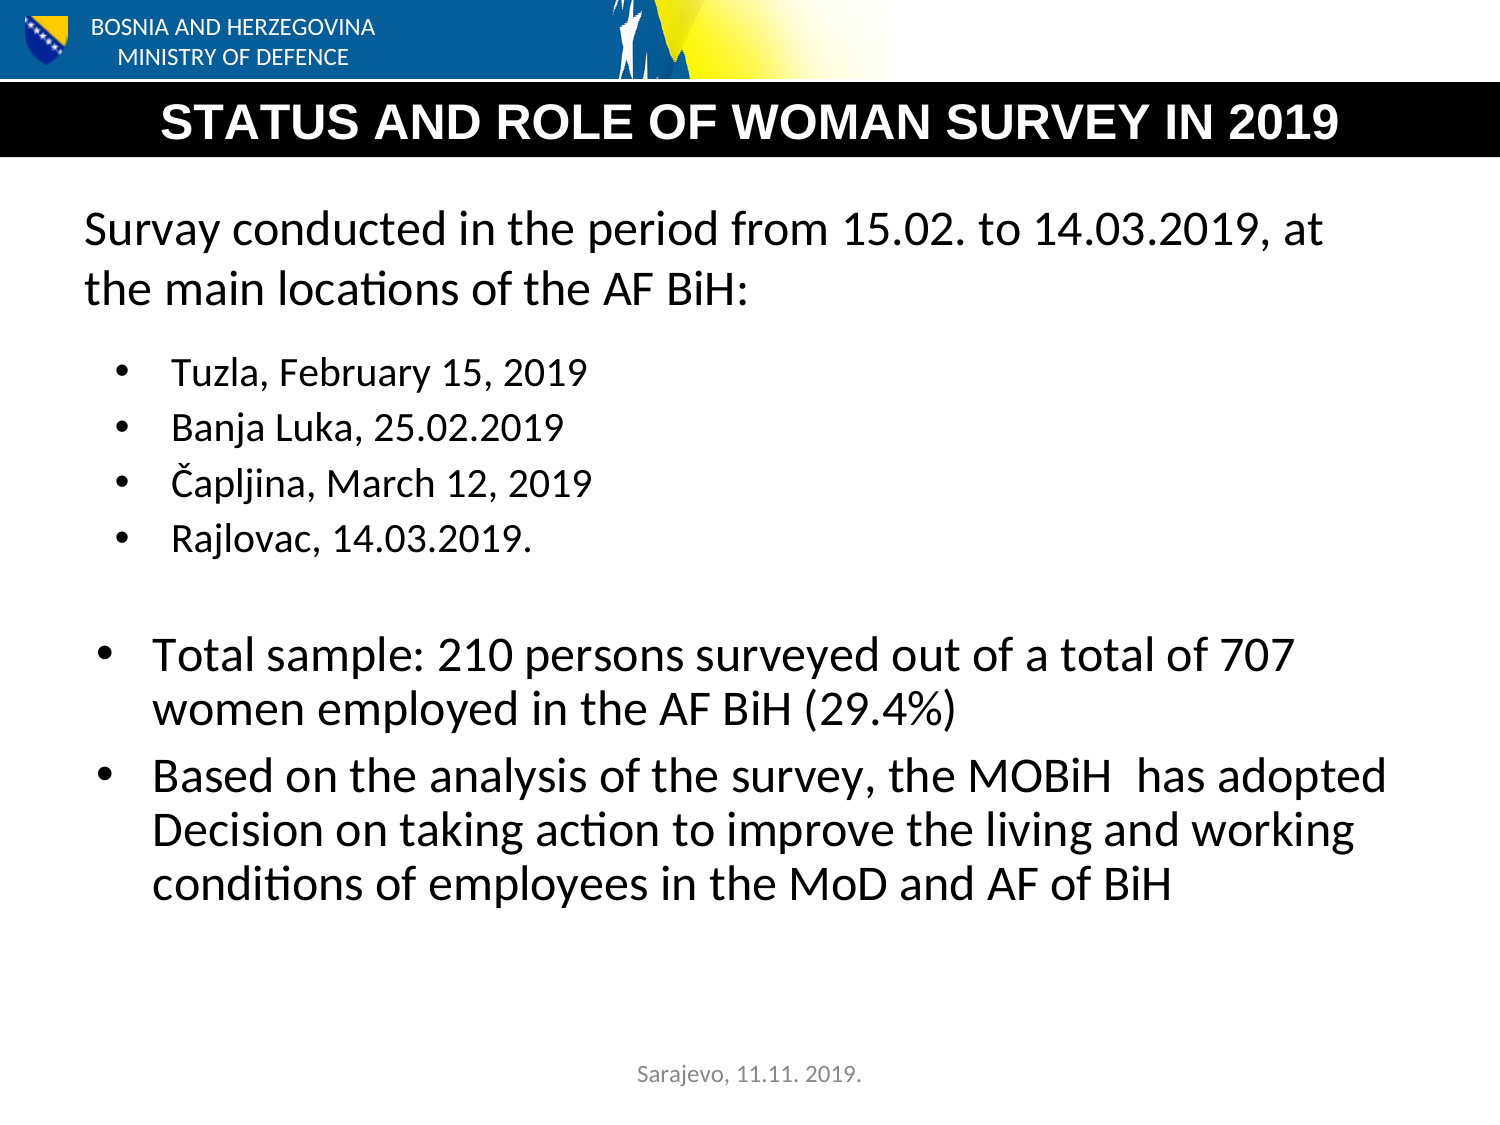

STATUS AND ROLE OF WOMAN SURVEY IN 2019
Survay conducted in the period from 15.02. to 14.03.2019, at the main locations of the AF BiH:
Tuzla, February 15, 2019
Banja Luka, 25.02.2019
Čapljina, March 12, 2019
Rajlovac, 14.03.2019.
Total sample: 210 persons surveyed out of a total of 707 women employed in the AF BiH (29.4%)
Based on the analysis of the survey, the MOBiH has adopted Decision on taking action to improve the living and working conditions of employees in the MoD and AF of BiH
Sarajevo, 11.11. 2019.